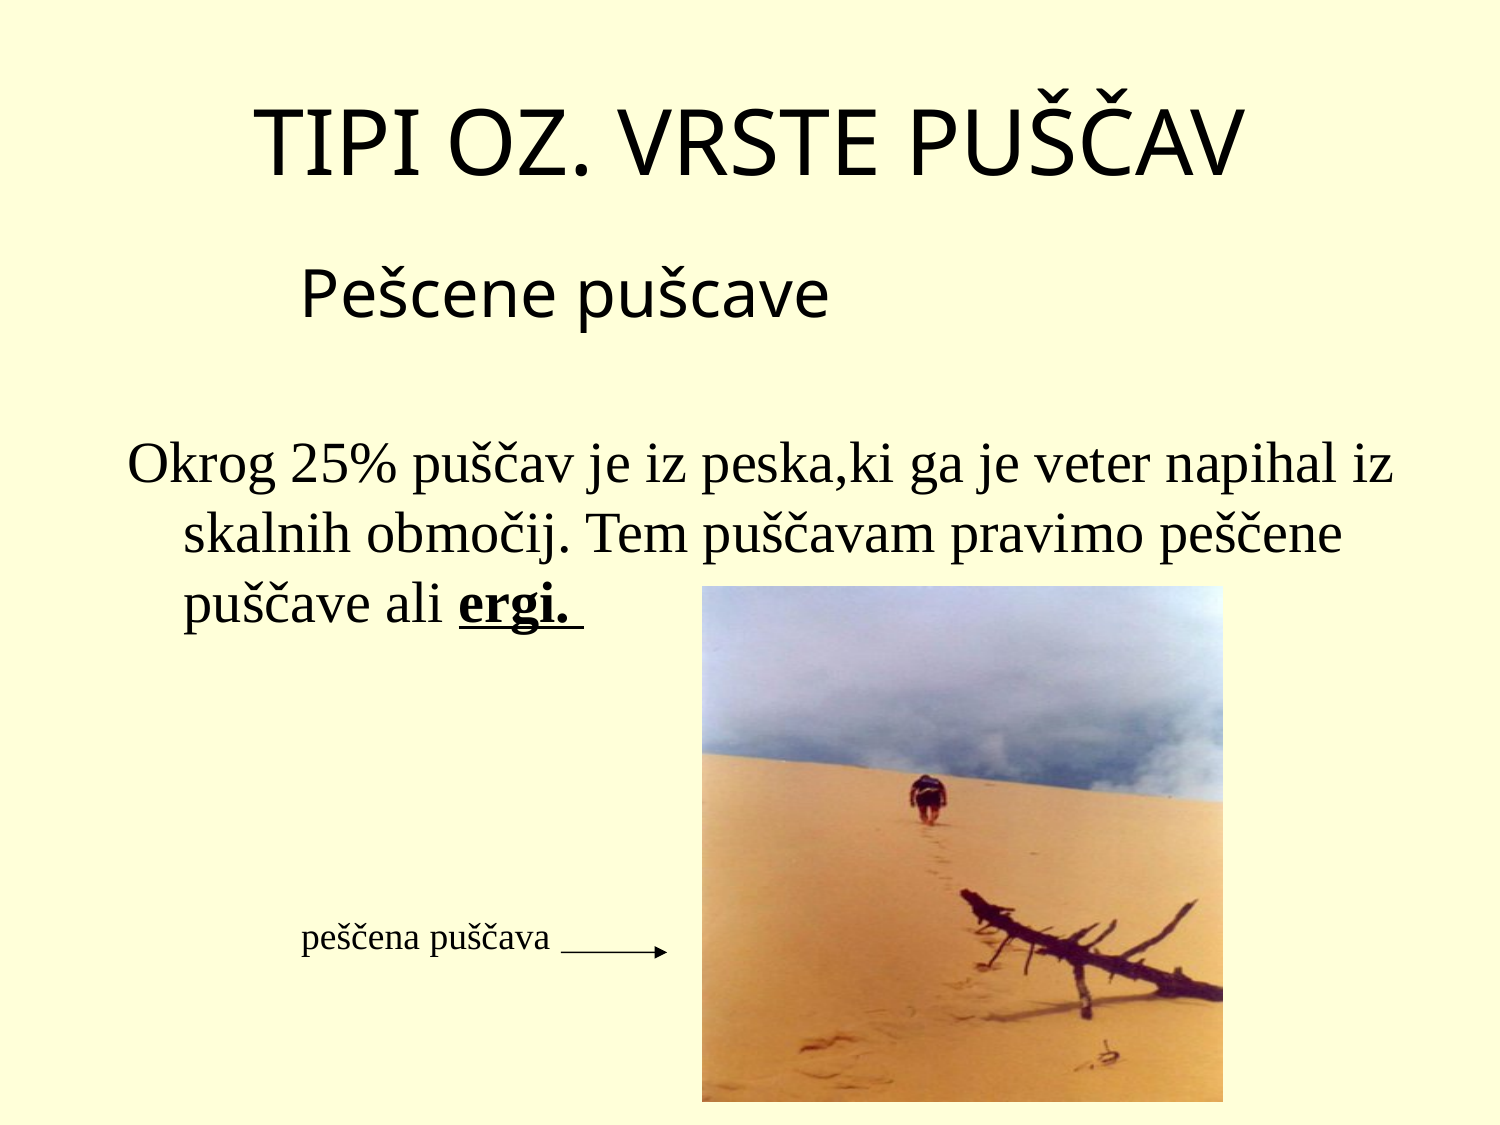

# TIPI OZ. VRSTE PUŠČAV
 Pešcene pušcave
Okrog 25% puščav je iz peska,ki ga je veter napihal iz skalnih območij. Tem puščavam pravimo peščene puščave ali ergi.
 peščena puščava